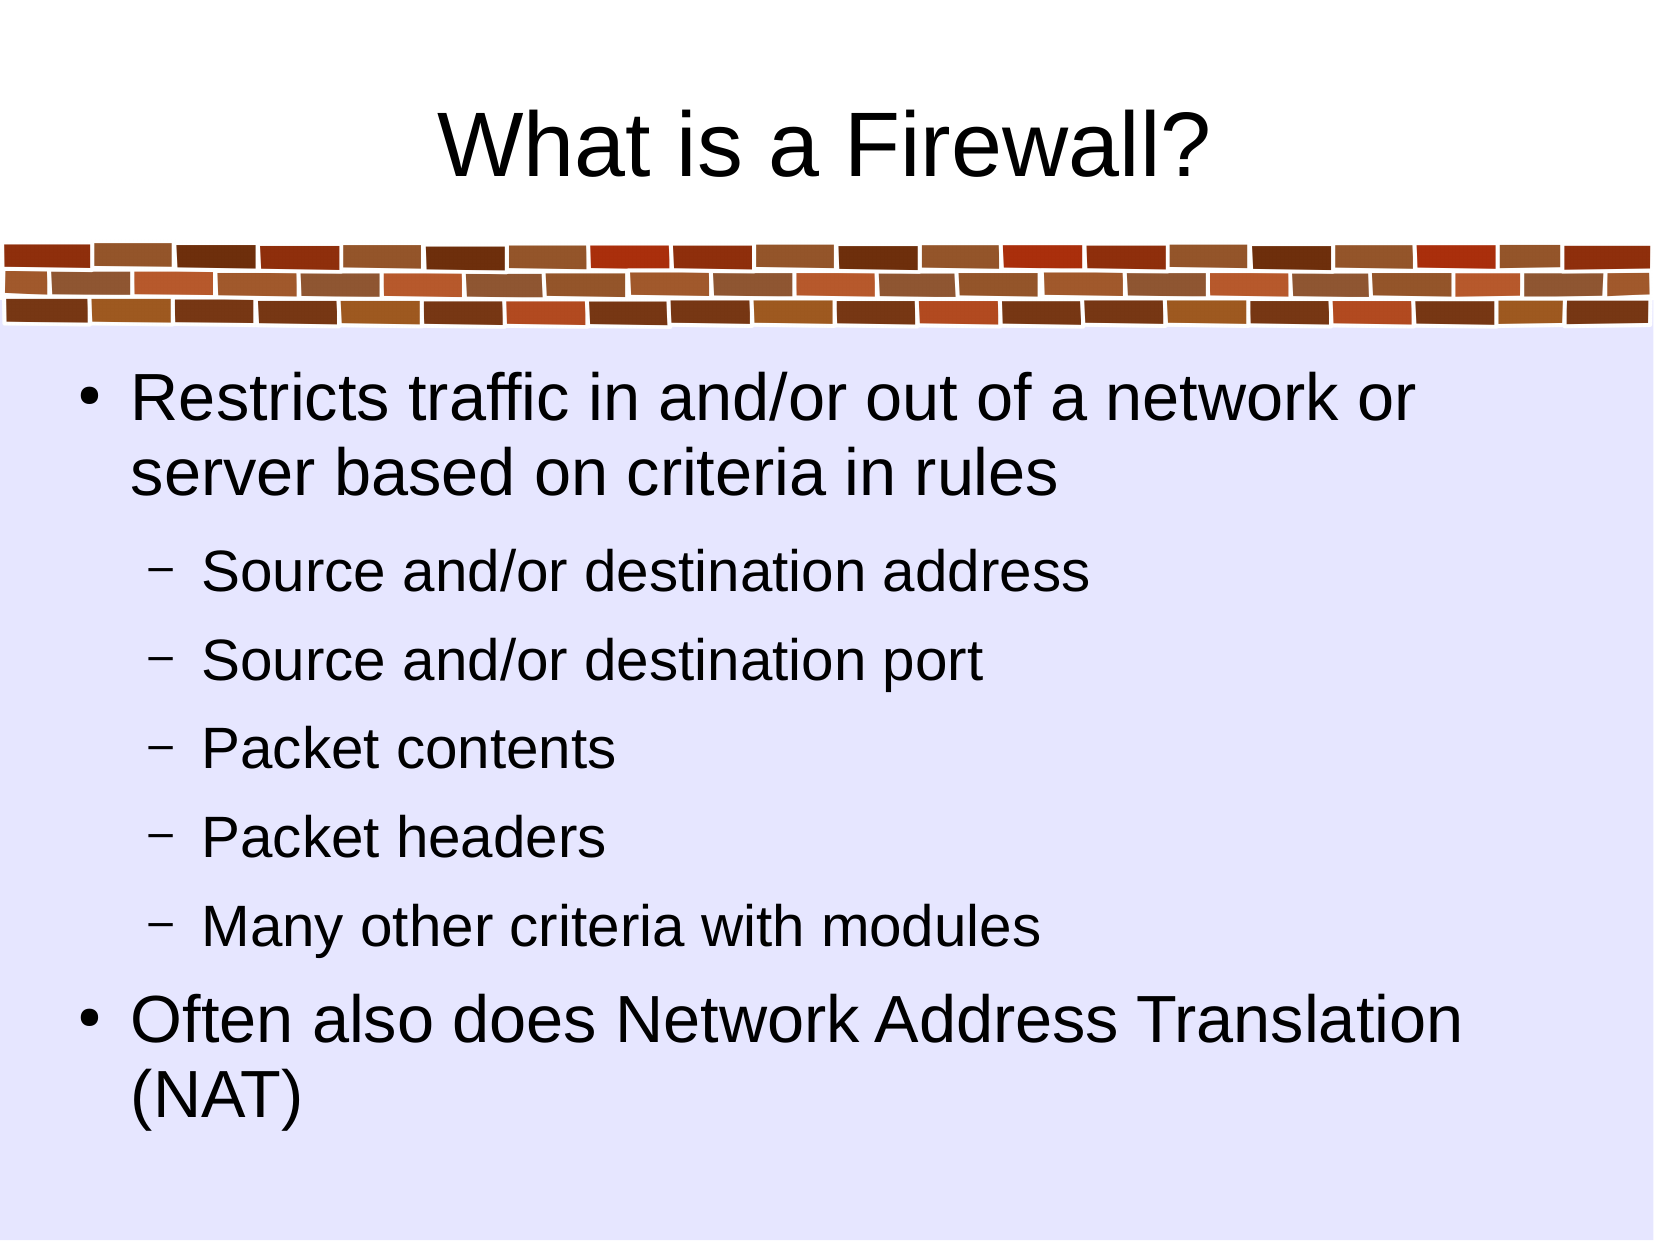

# What is a Firewall?
Restricts traffic in and/or out of a network or server based on criteria in rules
Source and/or destination address
Source and/or destination port
Packet contents
Packet headers
Many other criteria with modules
Often also does Network Address Translation (NAT)